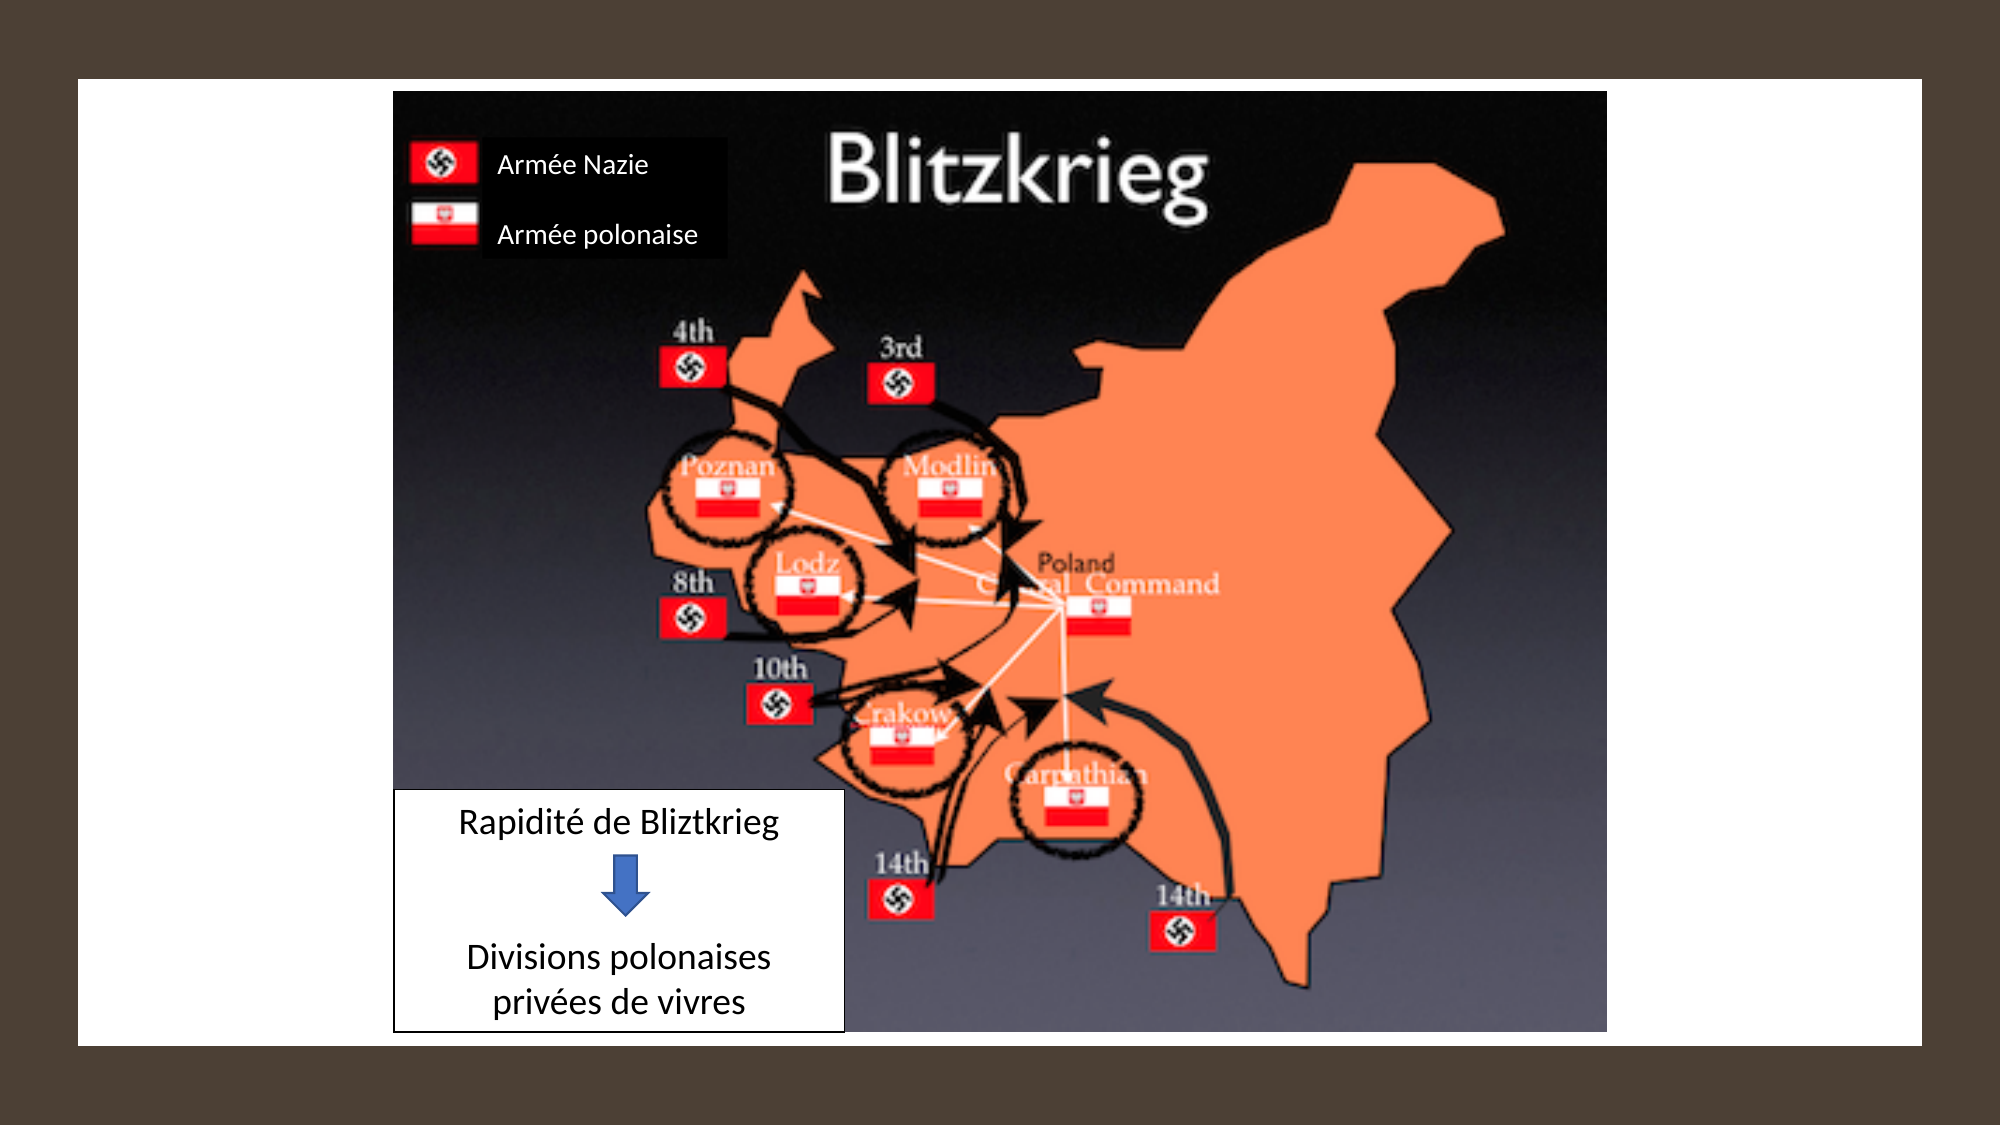

Armée Nazie
Armée polonaise
Rapidité de Bliztkrieg
Divisions polonaises privées de vivres